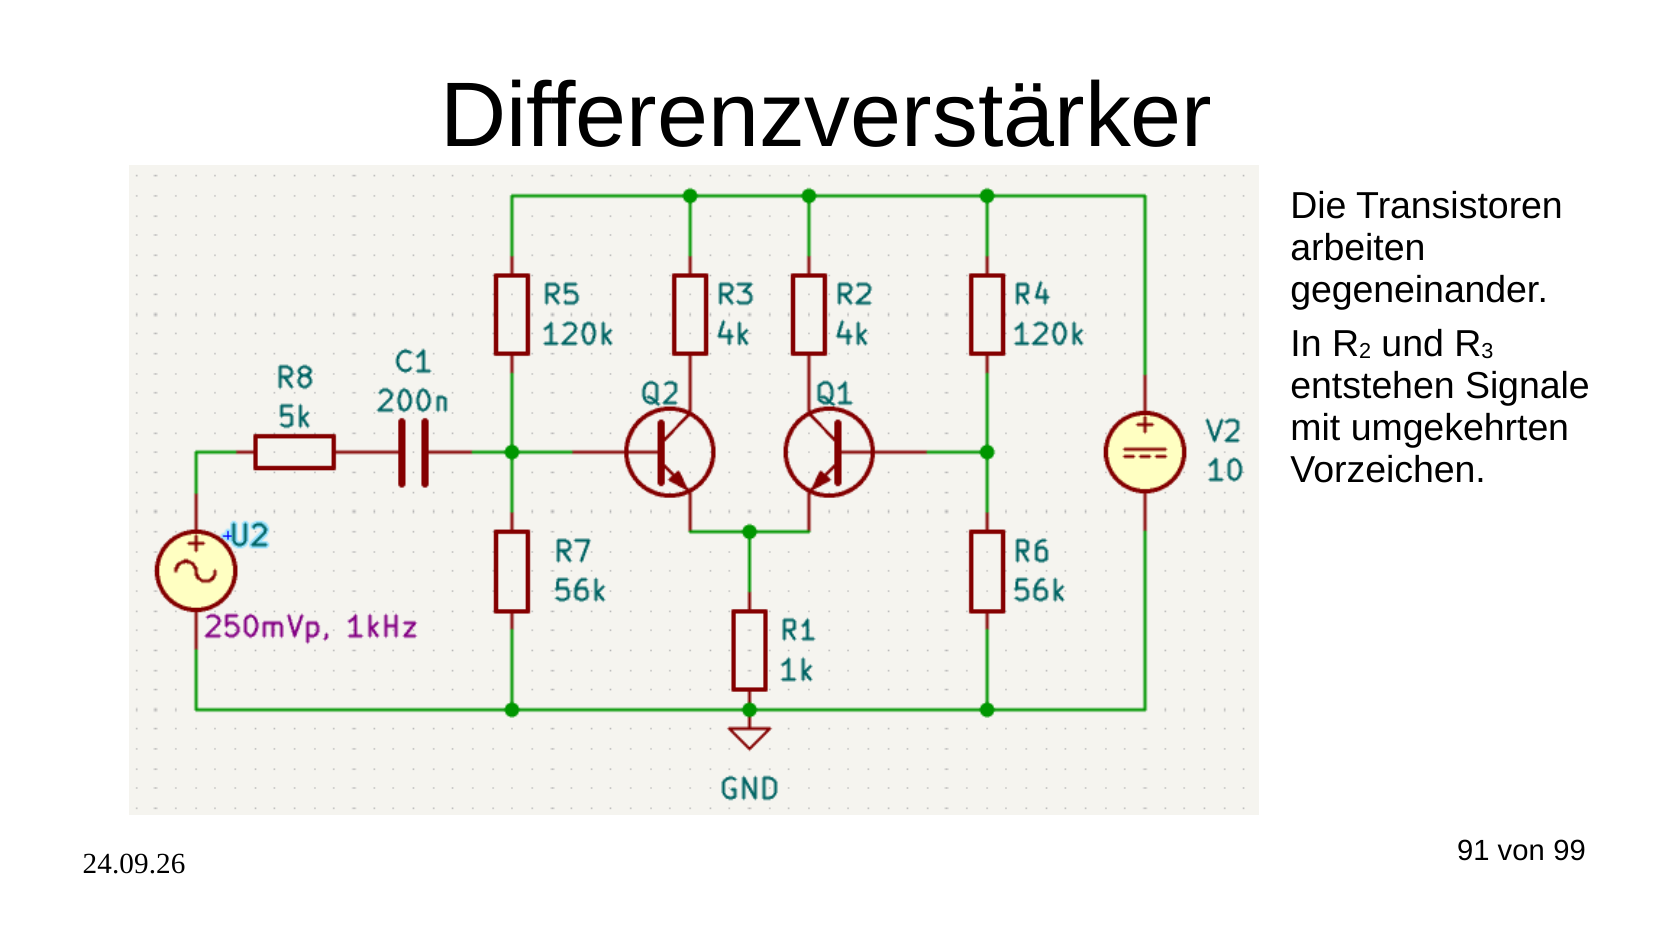

# Differenzverstärker
Die Transistoren arbeiten gegeneinander.
In R2 und R3
entstehen Signale
mit umgekehrten
Vorzeichen.
91